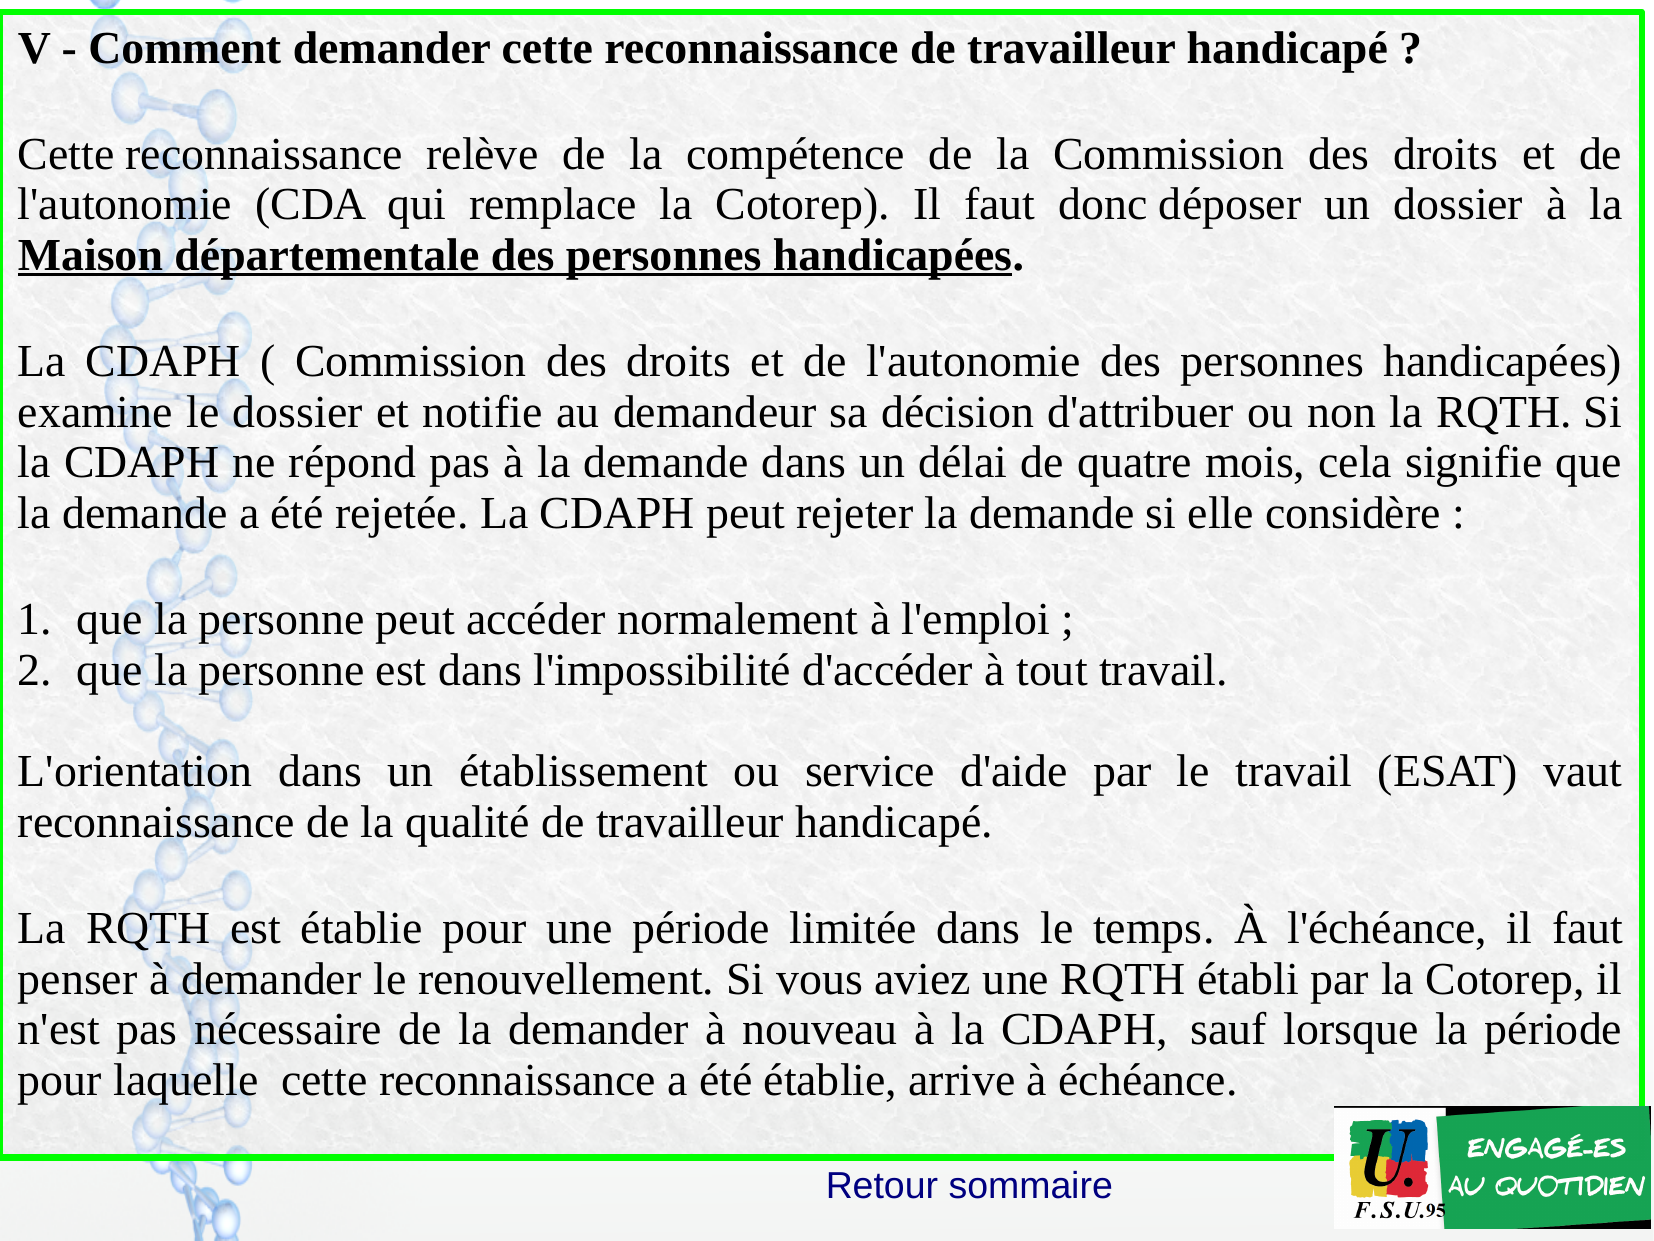

V - Comment demander cette reconnaissance de travailleur handicapé ?
Cette reconnaissance relève de la compétence de la Commission des droits et de l'autonomie (CDA qui remplace la Cotorep). Il faut donc déposer un dossier à la Maison départementale des personnes handicapées.
La CDAPH ( Commission des droits et de l'autonomie des personnes handicapées) examine le dossier et notifie au demandeur sa décision d'attribuer ou non la RQTH. Si la CDAPH ne répond pas à la demande dans un délai de quatre mois, cela signifie que la demande a été rejetée. La CDAPH peut rejeter la demande si elle considère :
que la personne peut accéder normalement à l'emploi ;
que la personne est dans l'impossibilité d'accéder à tout travail.
L'orientation dans un établissement ou service d'aide par le travail (ESAT) vaut reconnaissance de la qualité de travailleur handicapé.
La RQTH est établie pour une période limitée dans le temps. À l'échéance, il faut penser à demander le renouvellement. Si vous aviez une RQTH établi par la Cotorep, il n'est pas nécessaire de la demander à nouveau à la CDAPH,  sauf lorsque la période pour laquelle  cette reconnaissance a été établie, arrive à échéance.
Retour sommaire